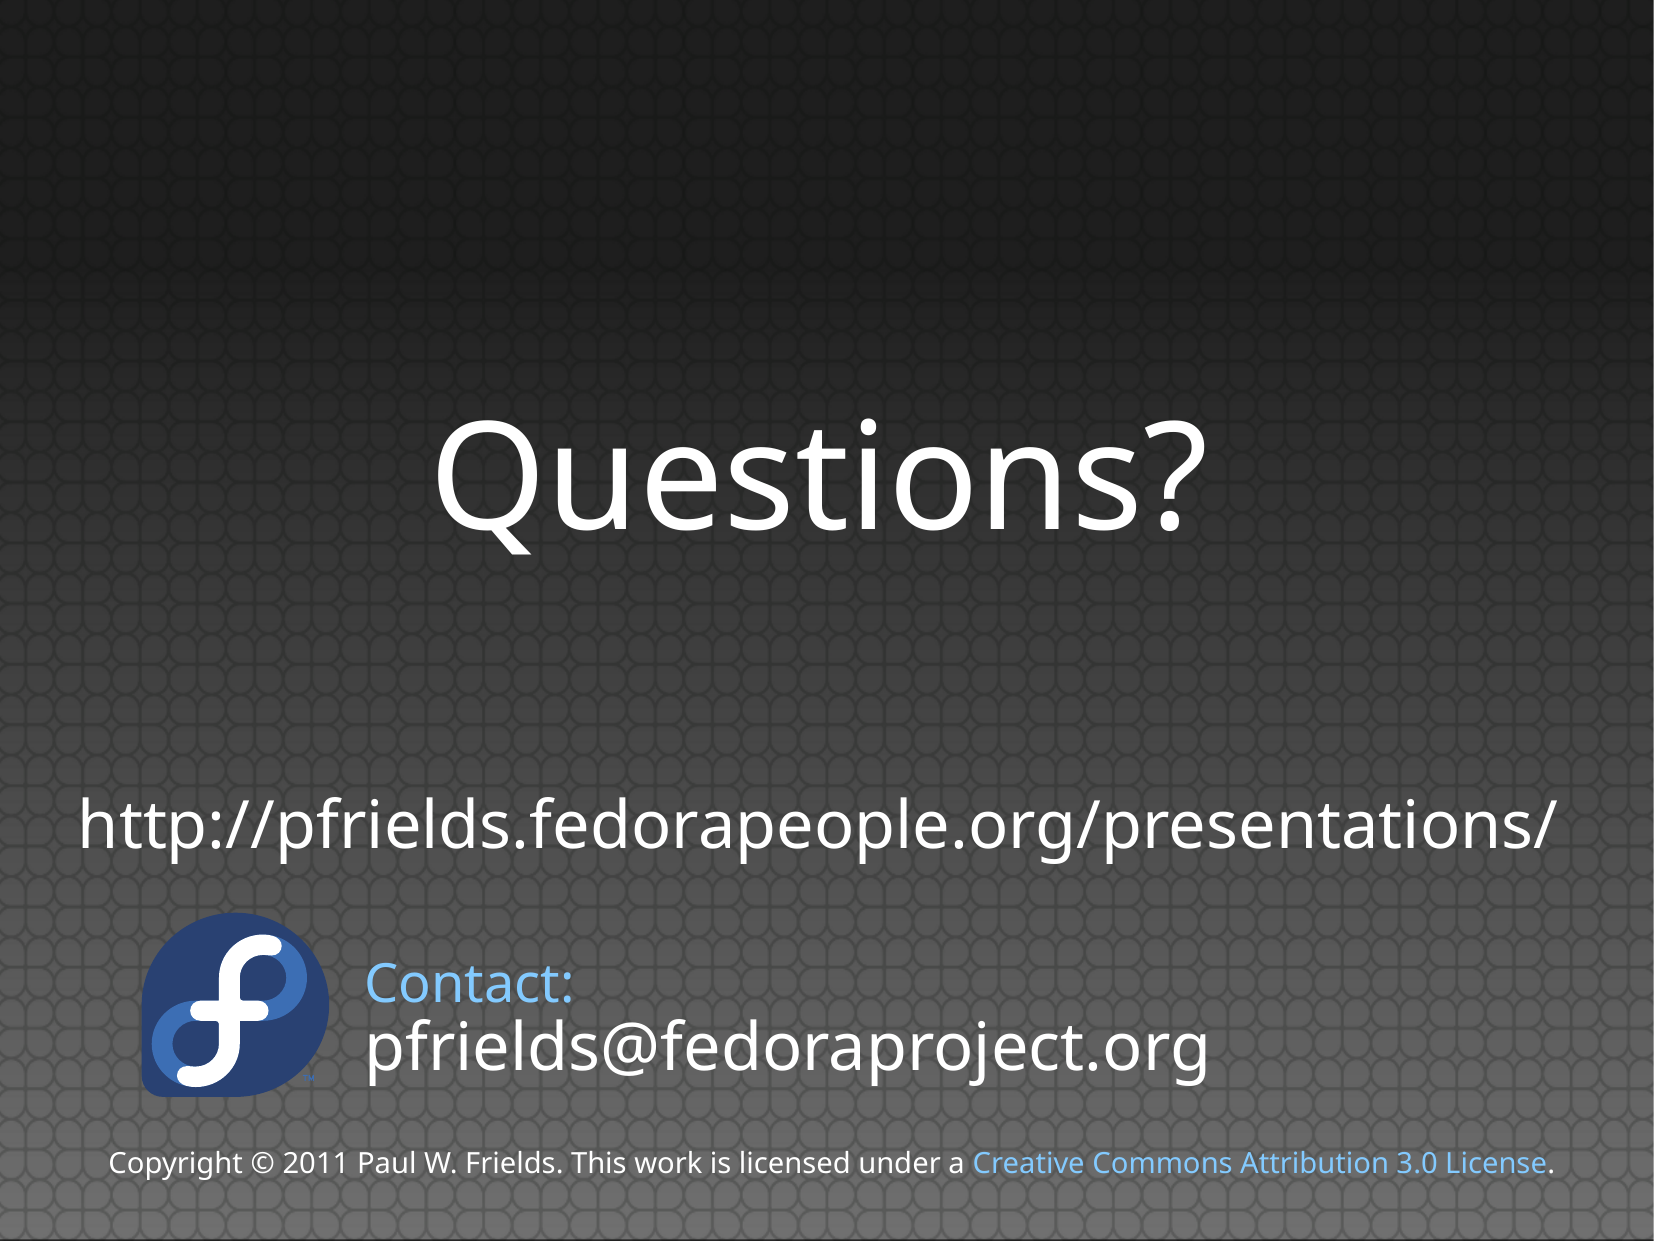

# Questions? http://pfrields.fedorapeople.org/presentations/
Contact:
pfrields@fedoraproject.org
Copyright © 2011 Paul W. Frields. This work is licensed under a Creative Commons Attribution 3.0 License.